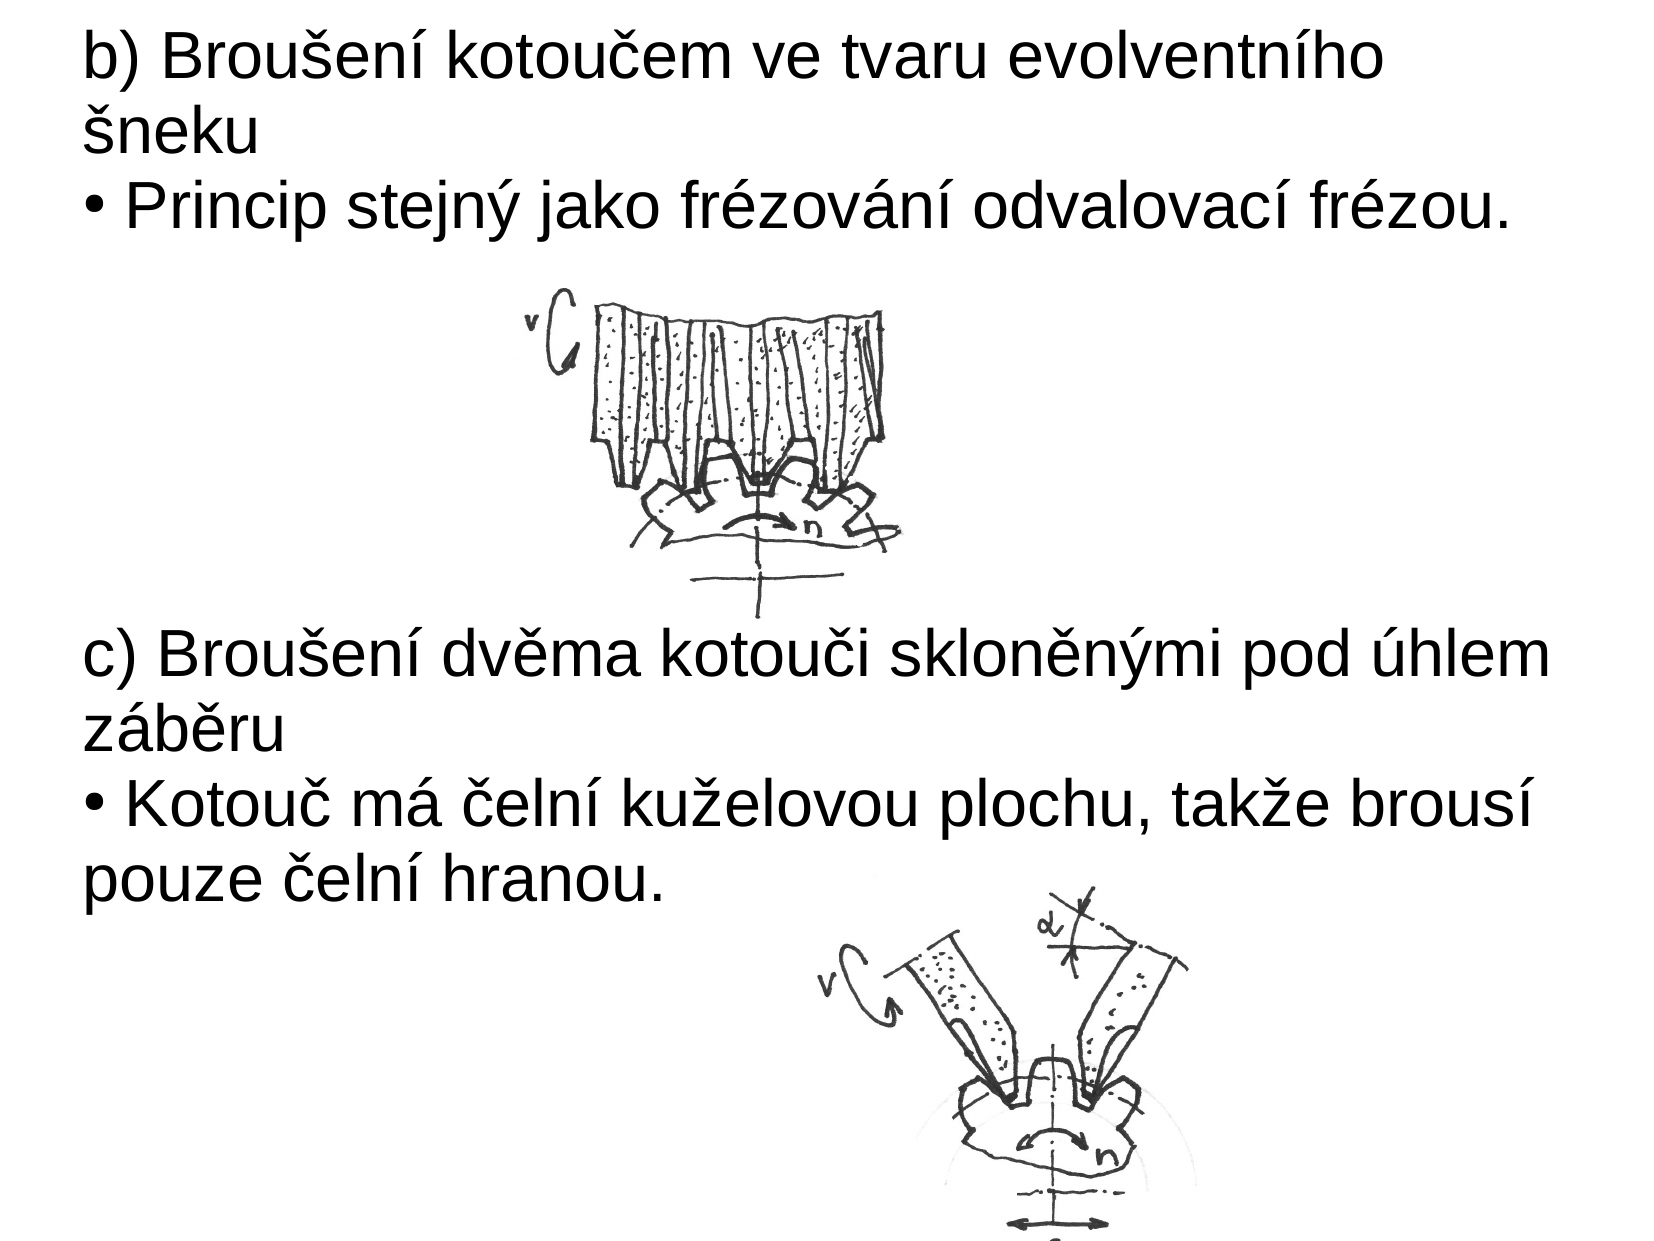

# b) Broušení kotoučem ve tvaru evolventního šneku
 Princip stejný jako frézování odvalovací frézou.
c) Broušení dvěma kotouči skloněnými pod úhlem
záběru
 Kotouč má čelní kuželovou plochu, takže brousí
pouze čelní hranou.